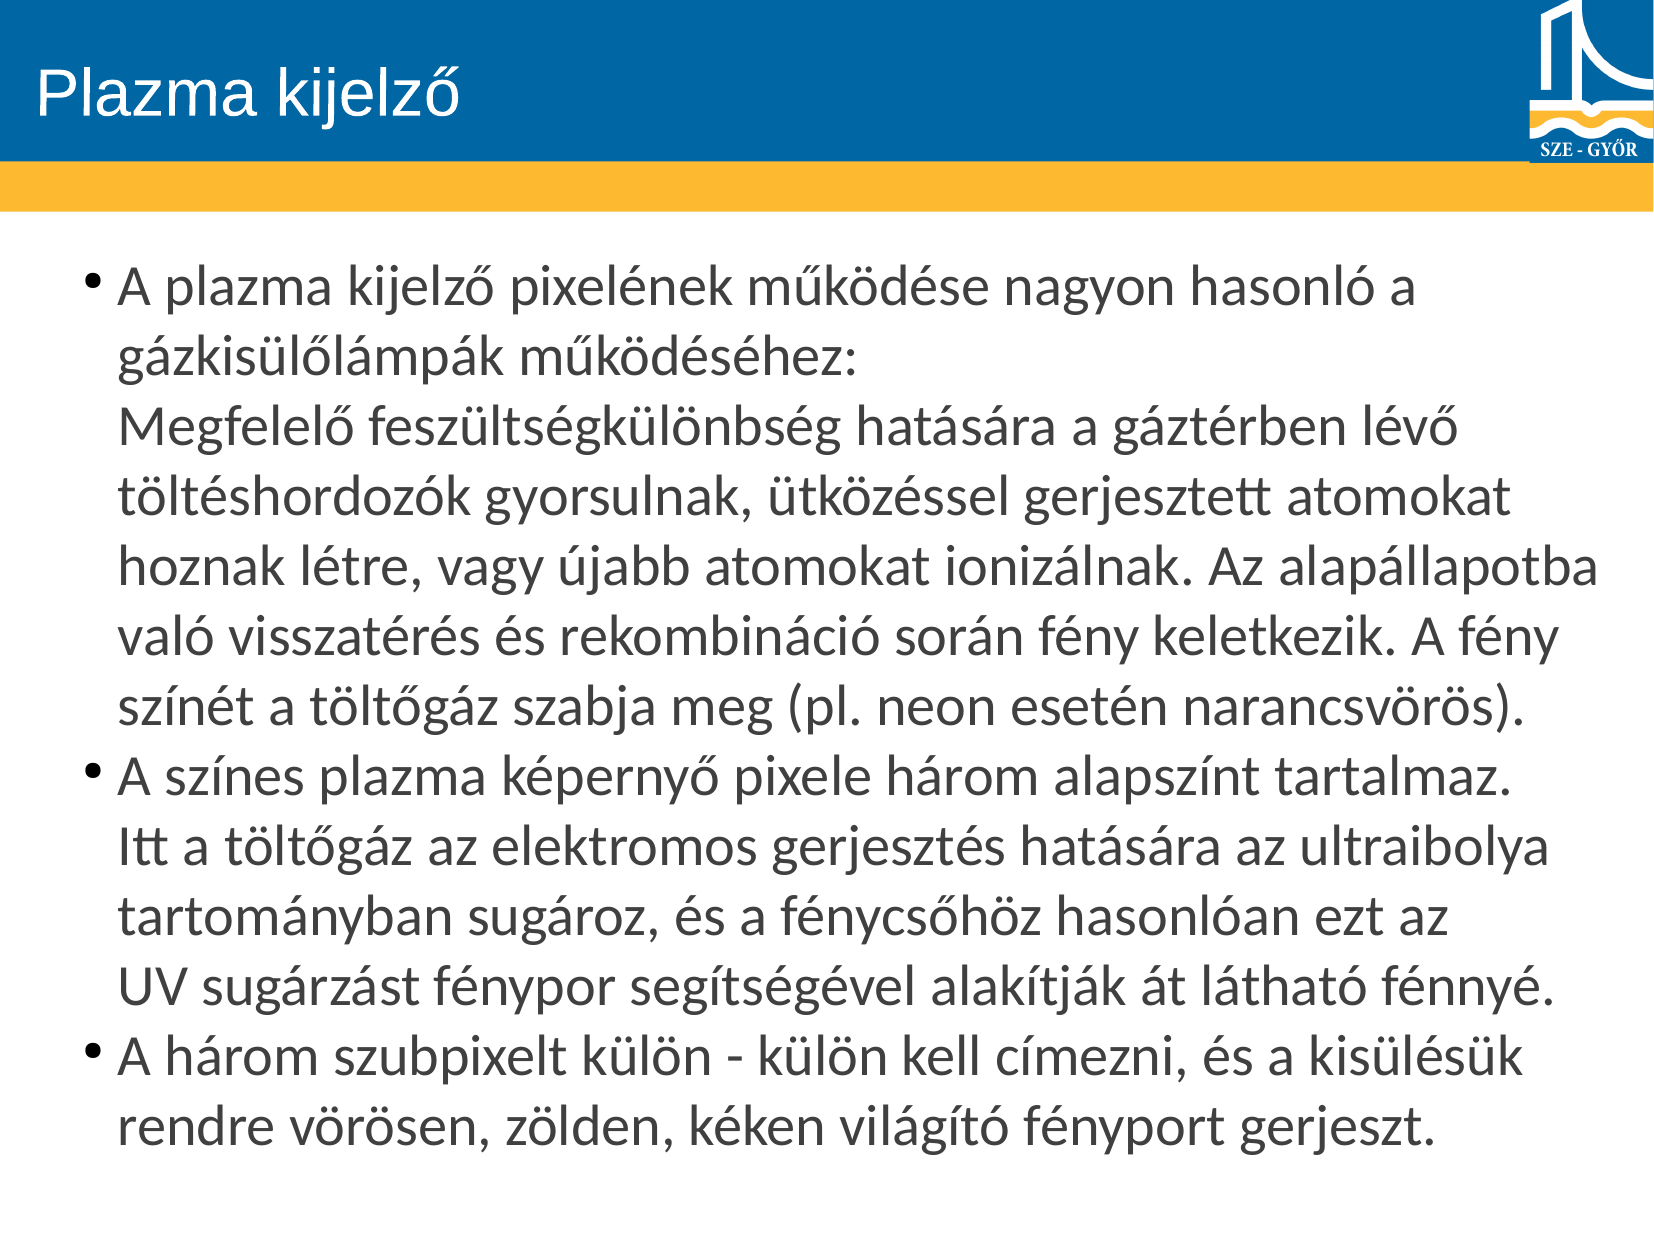

Plazma kijelző
A plazma kijelző pixelének működése nagyon hasonló a gázkisülőlámpák működéséhez:
Megfelelő feszültségkülönbség hatására a gáztérben lévő töltéshordozók gyorsulnak, ütközéssel gerjesztett atomokat hoznak létre, vagy újabb atomokat ionizálnak. Az alapállapotba való visszatérés és rekombináció során fény keletkezik. A fény színét a töltőgáz szabja meg (pl. neon esetén narancsvörös).
A színes plazma képernyő pixele három alapszínt tartalmaz.
Itt a töltőgáz az elektromos gerjesztés hatására az ultraibolya tartományban sugároz, és a fénycsőhöz hasonlóan ezt az
UV sugárzást fénypor segítségével alakítják át látható fénnyé.
A három szubpixelt külön - külön kell címezni, és a kisülésük rendre vörösen, zölden, kéken világító fényport gerjeszt.